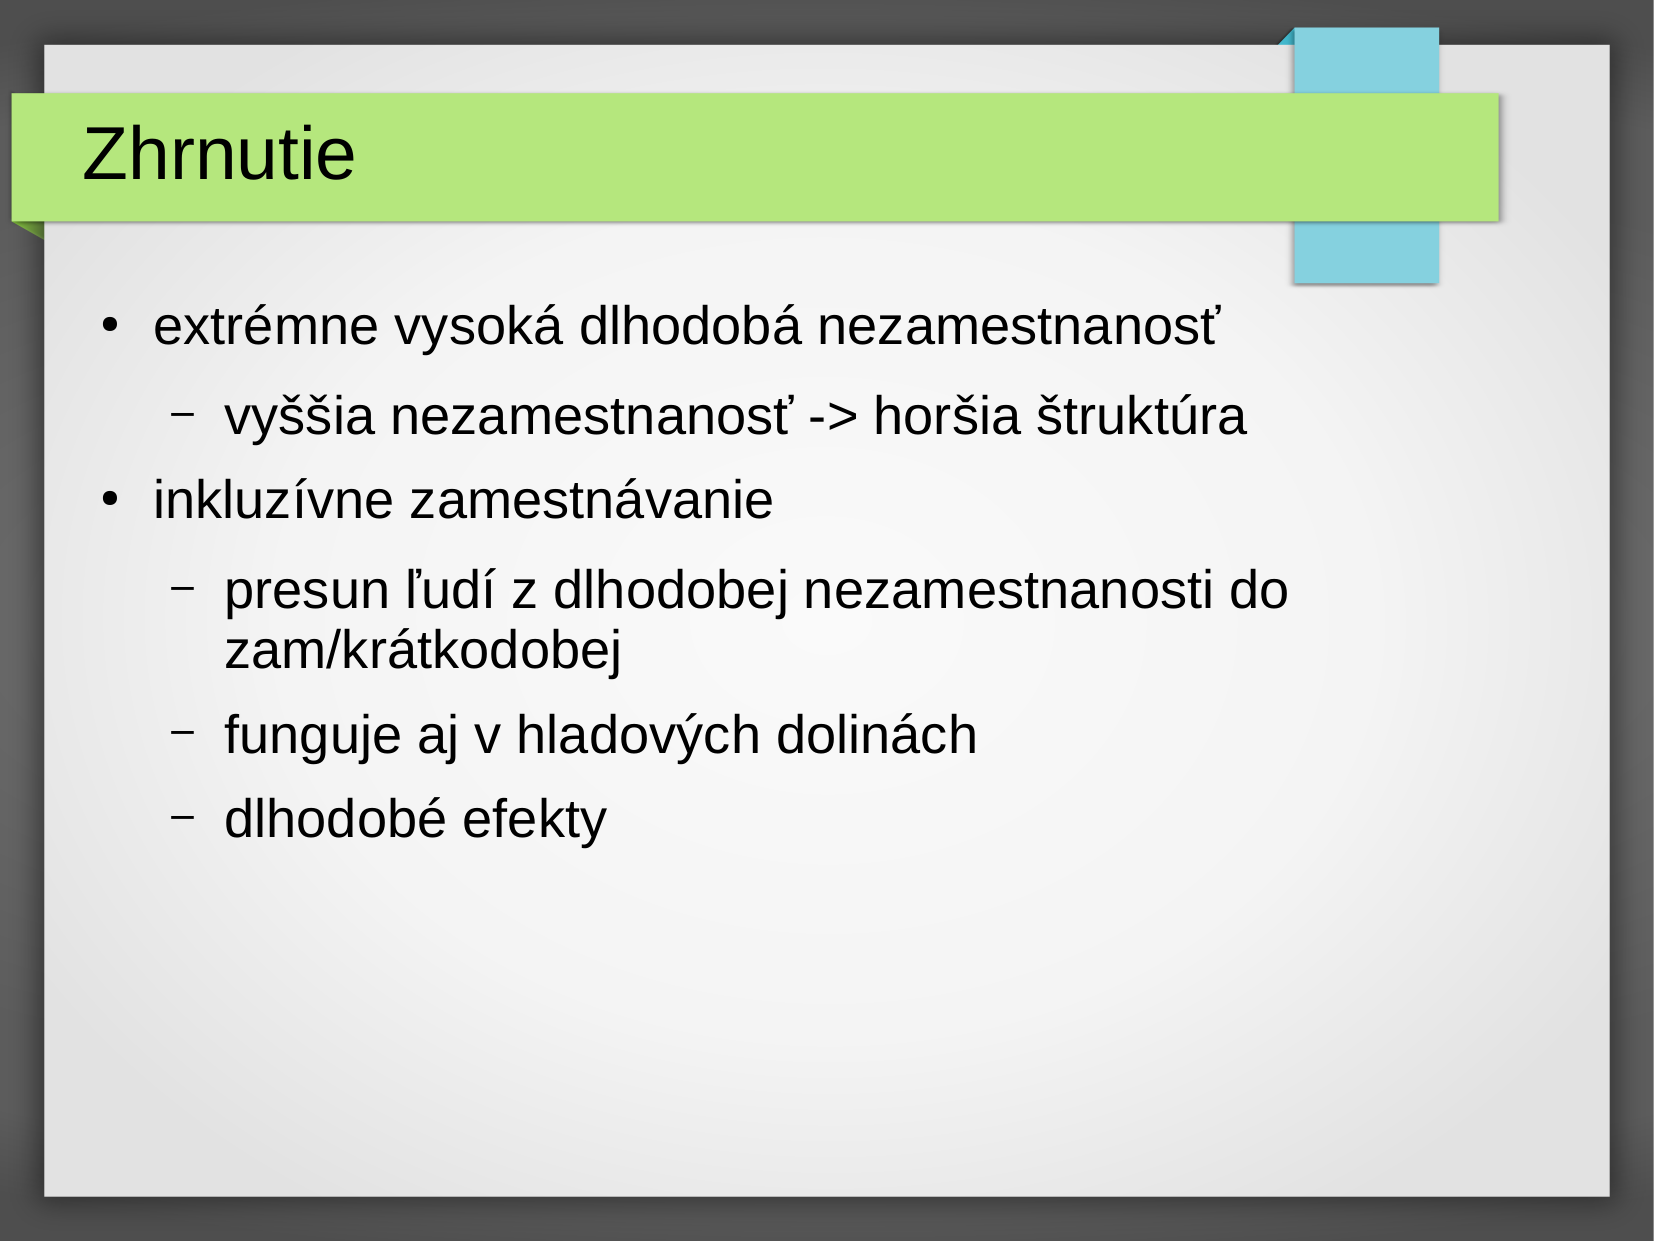

# Zhrnutie
extrémne vysoká dlhodobá nezamestnanosť
vyššia nezamestnanosť -> horšia štruktúra
inkluzívne zamestnávanie
presun ľudí z dlhodobej nezamestnanosti do zam/krátkodobej
funguje aj v hladových dolinách
dlhodobé efekty